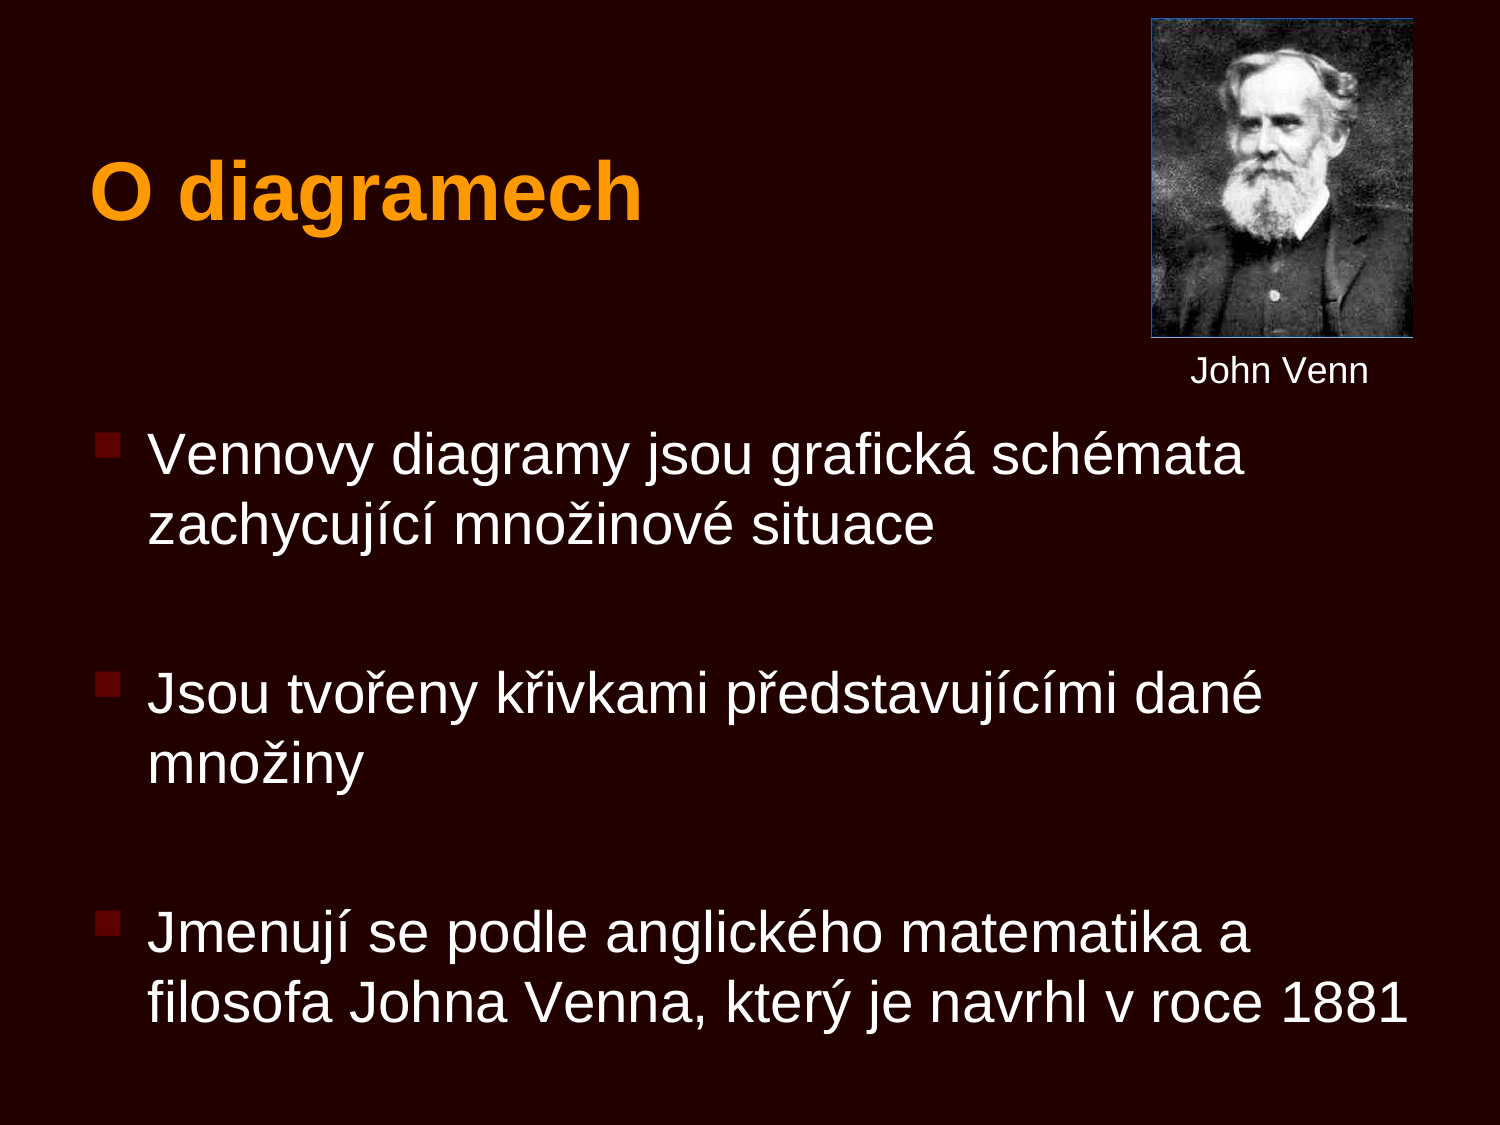

# O diagramech
John Venn
Vennovy diagramy jsou grafická schémata zachycující množinové situace
Jsou tvořeny křivkami představujícími dané množiny
Jmenují se podle anglického matematika a filosofa Johna Venna, který je navrhl v roce 1881